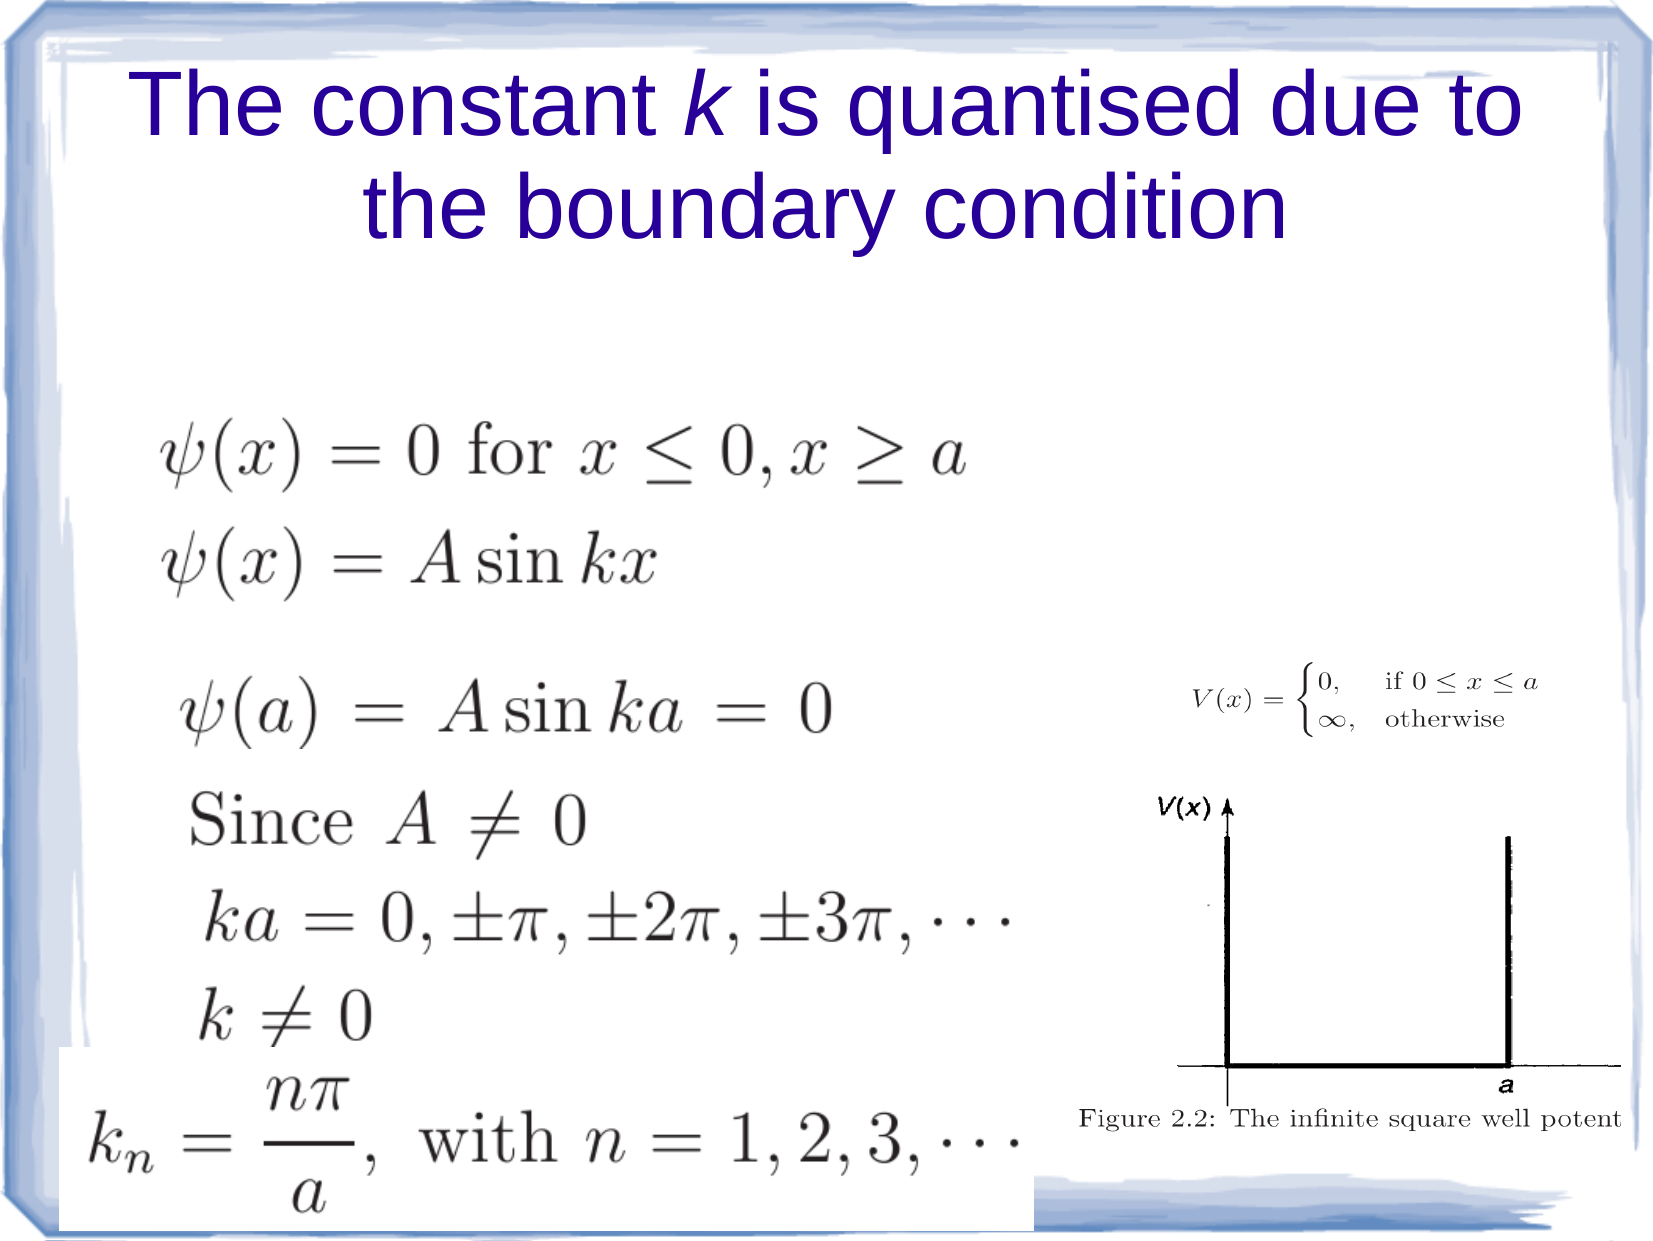

# The constant k is quantised due to the boundary condition